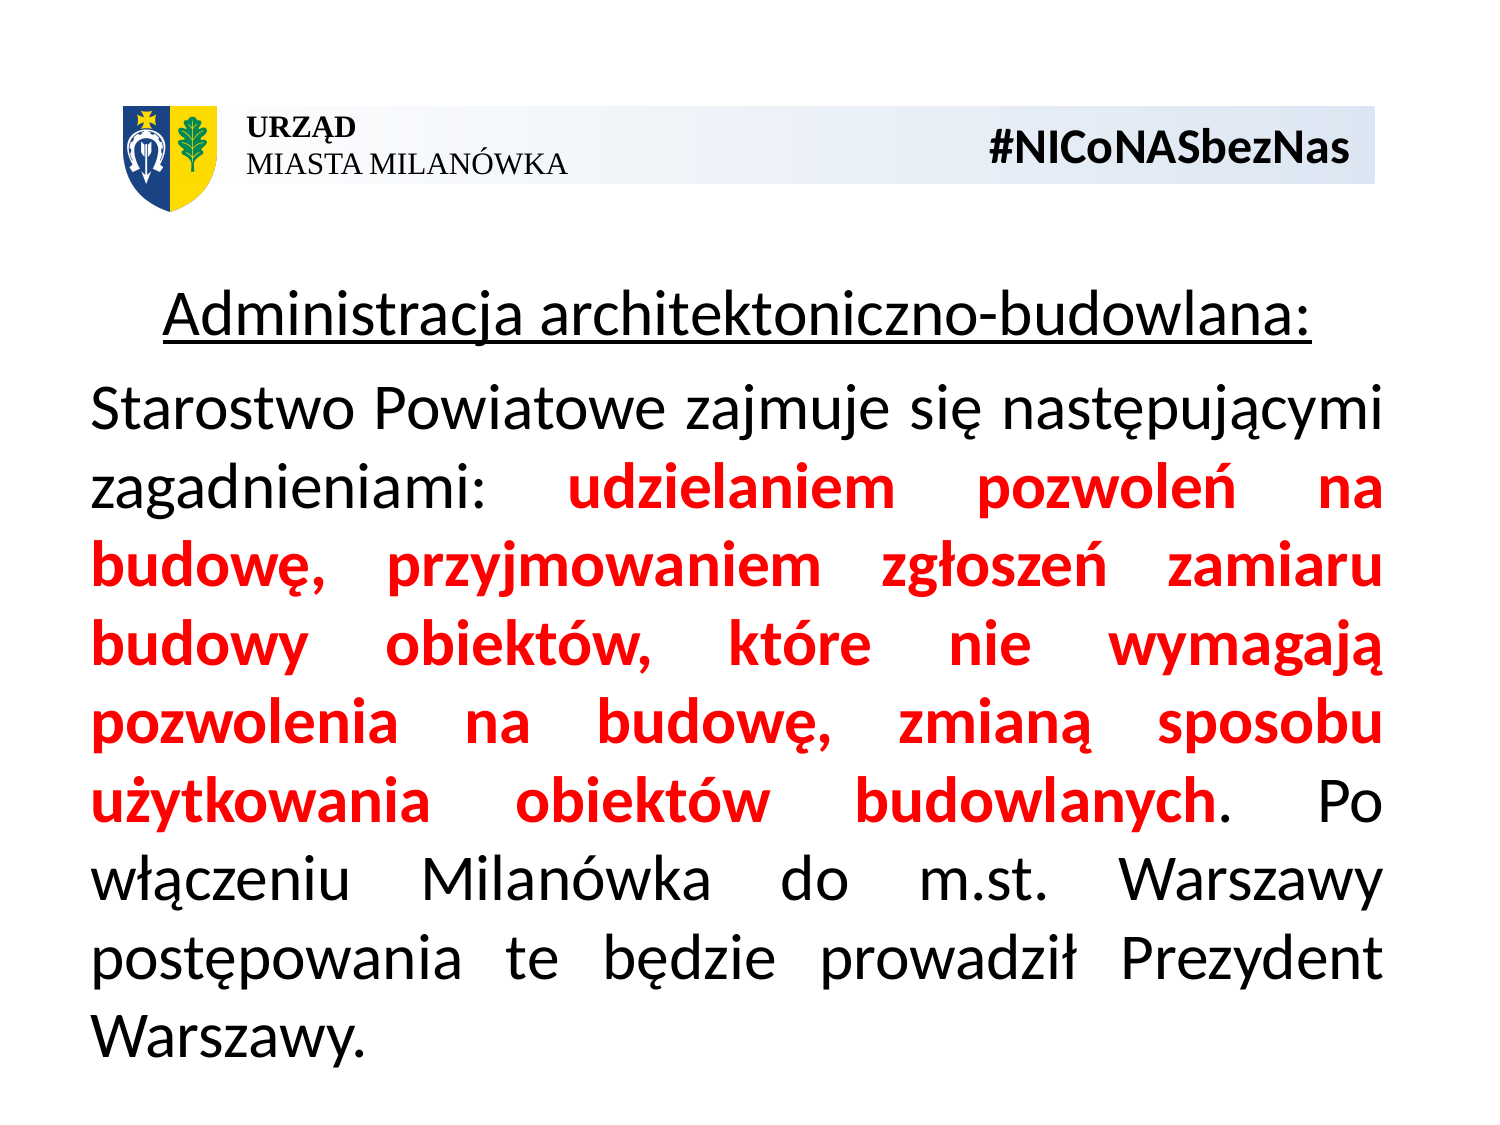

Urząd
Miasta Milanówka
#NICoNASbezNas
# Administracja architektoniczno-budowlana:
Starostwo Powiatowe zajmuje się następującymi zagadnieniami: udzielaniem pozwoleń na budowę, przyjmowaniem zgłoszeń zamiaru budowy obiektów, które nie wymagają pozwolenia na budowę, zmianą sposobu użytkowania obiektów budowlanych. Po włączeniu Milanówka do m.st. Warszawy postępowania te będzie prowadził Prezydent Warszawy.